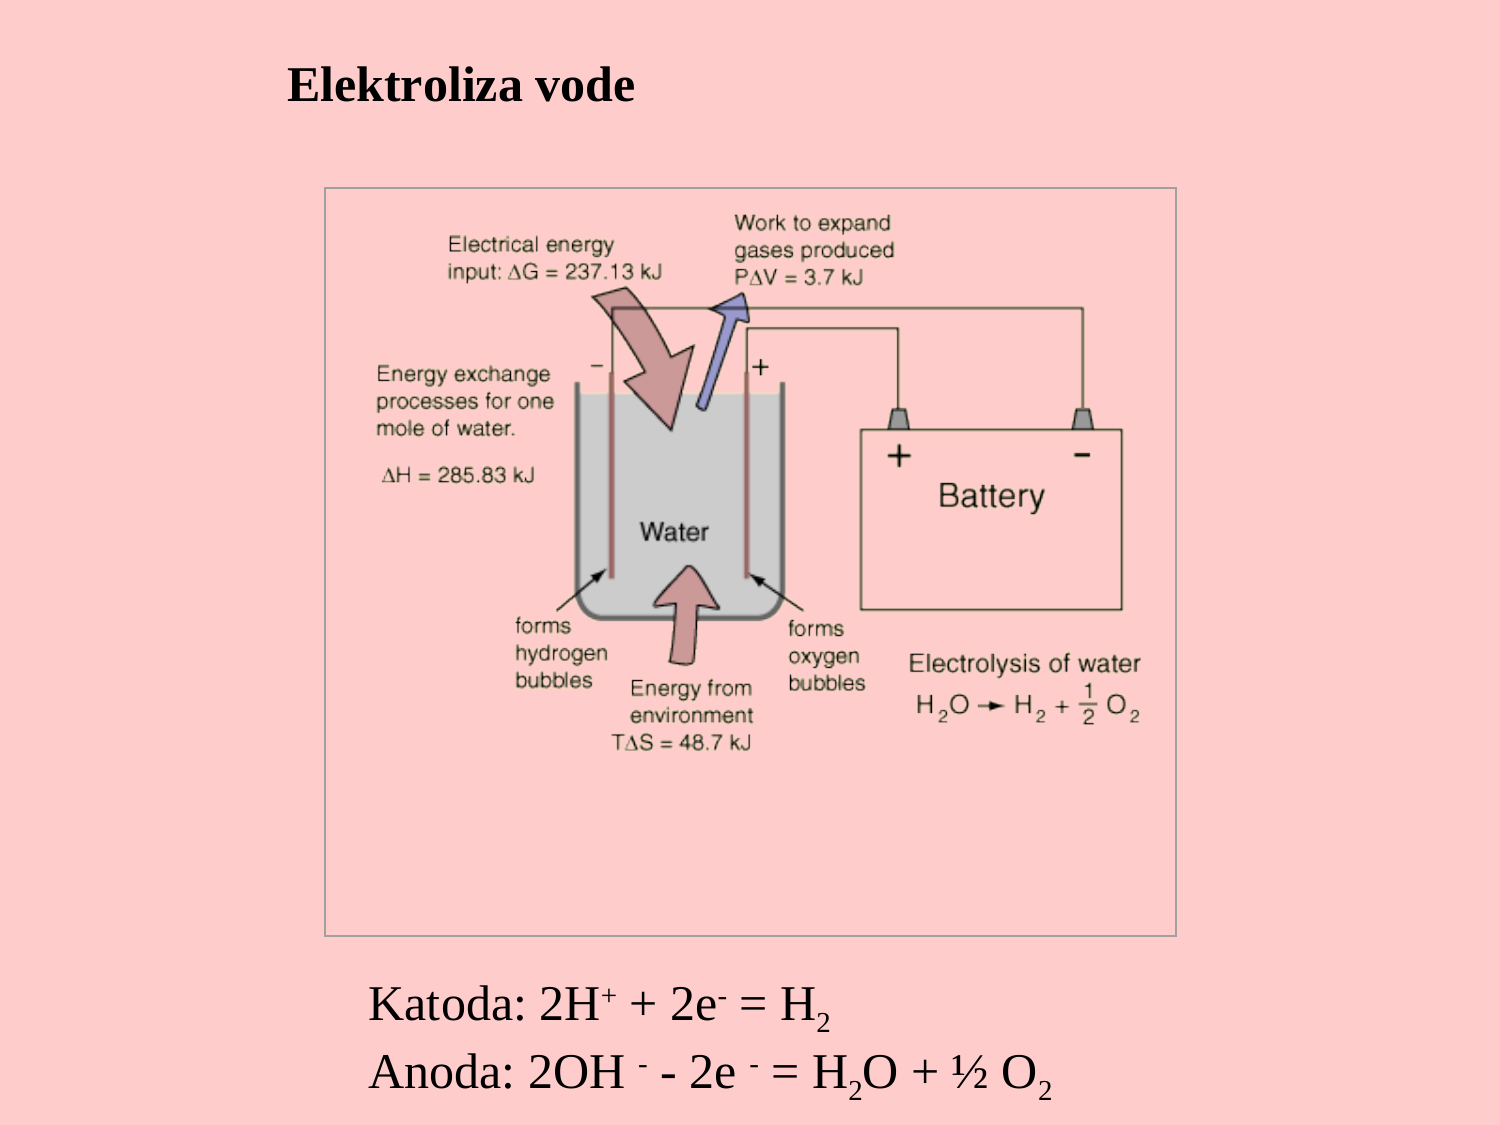

Elektroliza vode
Katoda: 2H+ + 2e- = H2
Anoda: 2OH - - 2e - = H2O + ½ O2